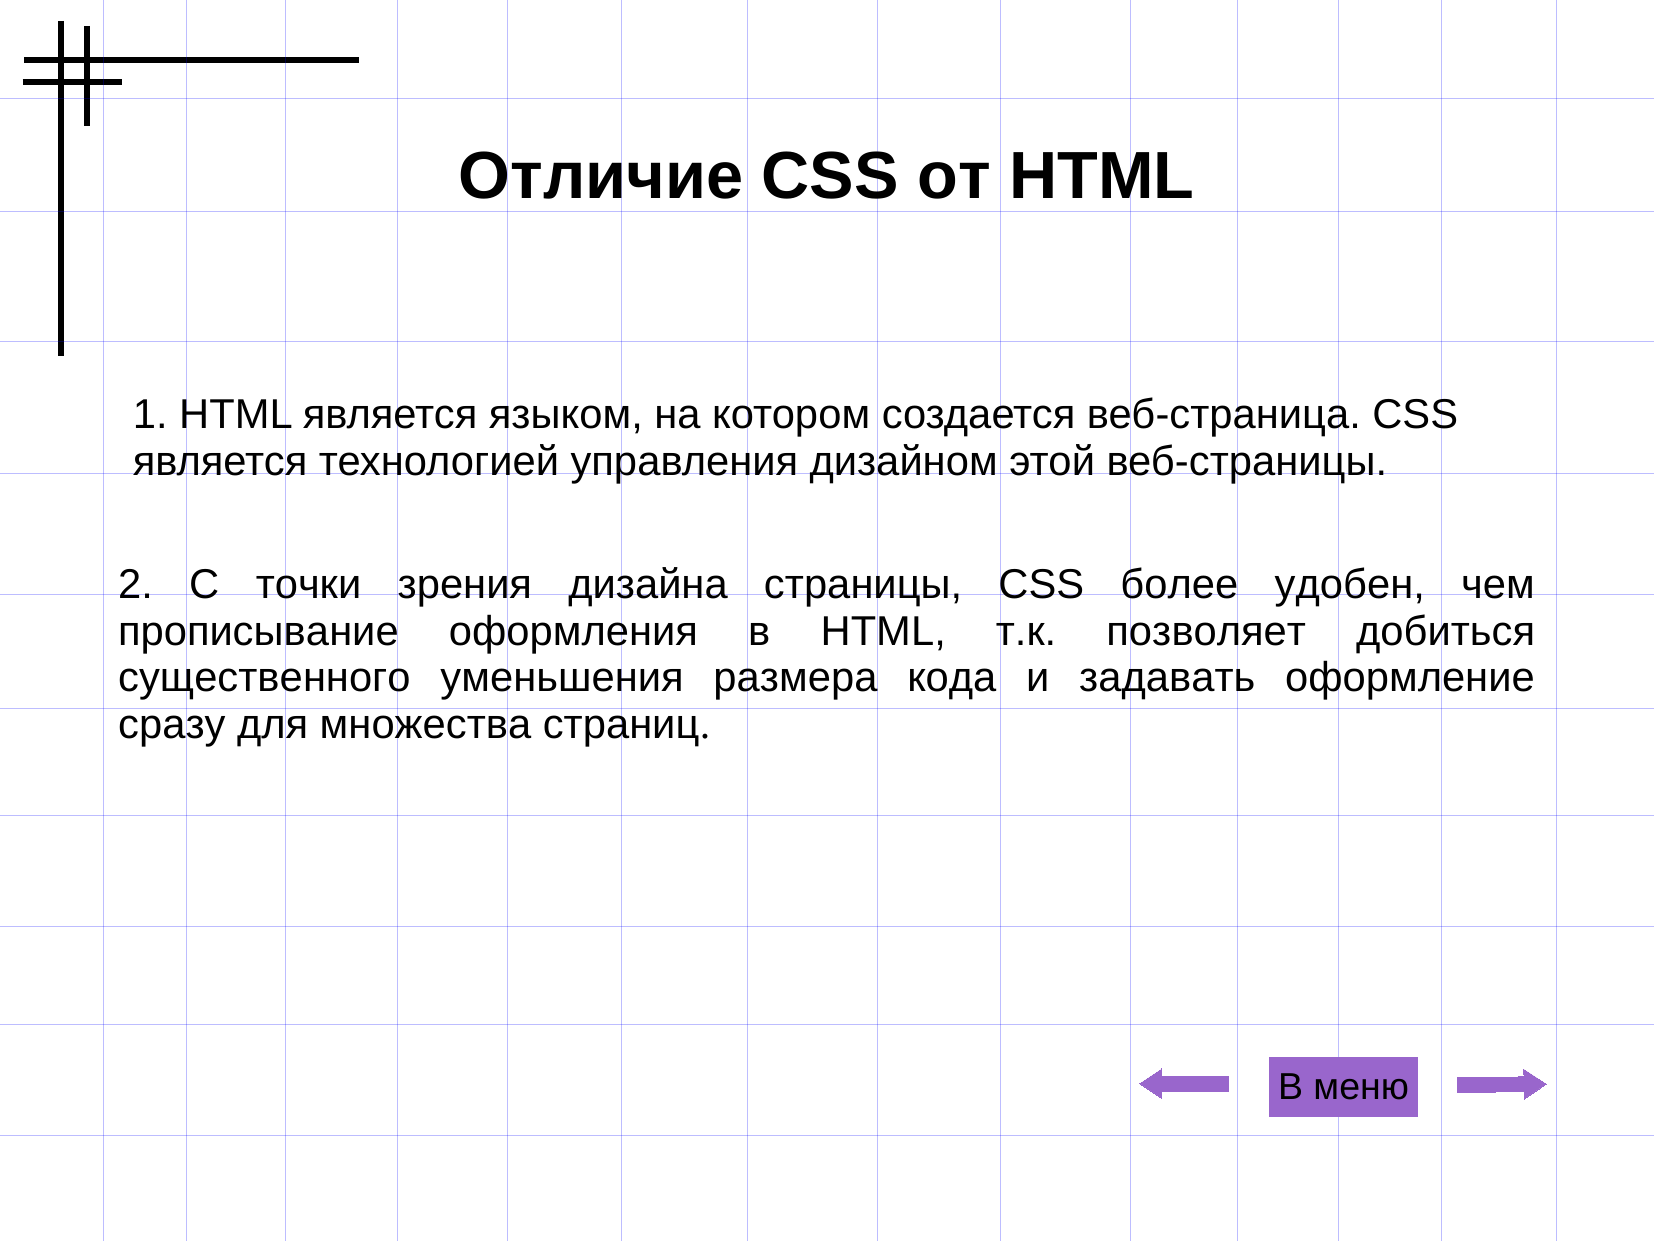

Отличие CSS от HTML
1. HTML является языком, на котором создается веб-страница. CSS является технологией управления дизайном этой веб-страницы.
2. С точки зрения дизайна страницы, CSS более удобен, чем прописывание оформления в HTML, т.к. позволяет добиться существенного уменьшения размера кода и задавать оформление сразу для множества страниц.
В меню